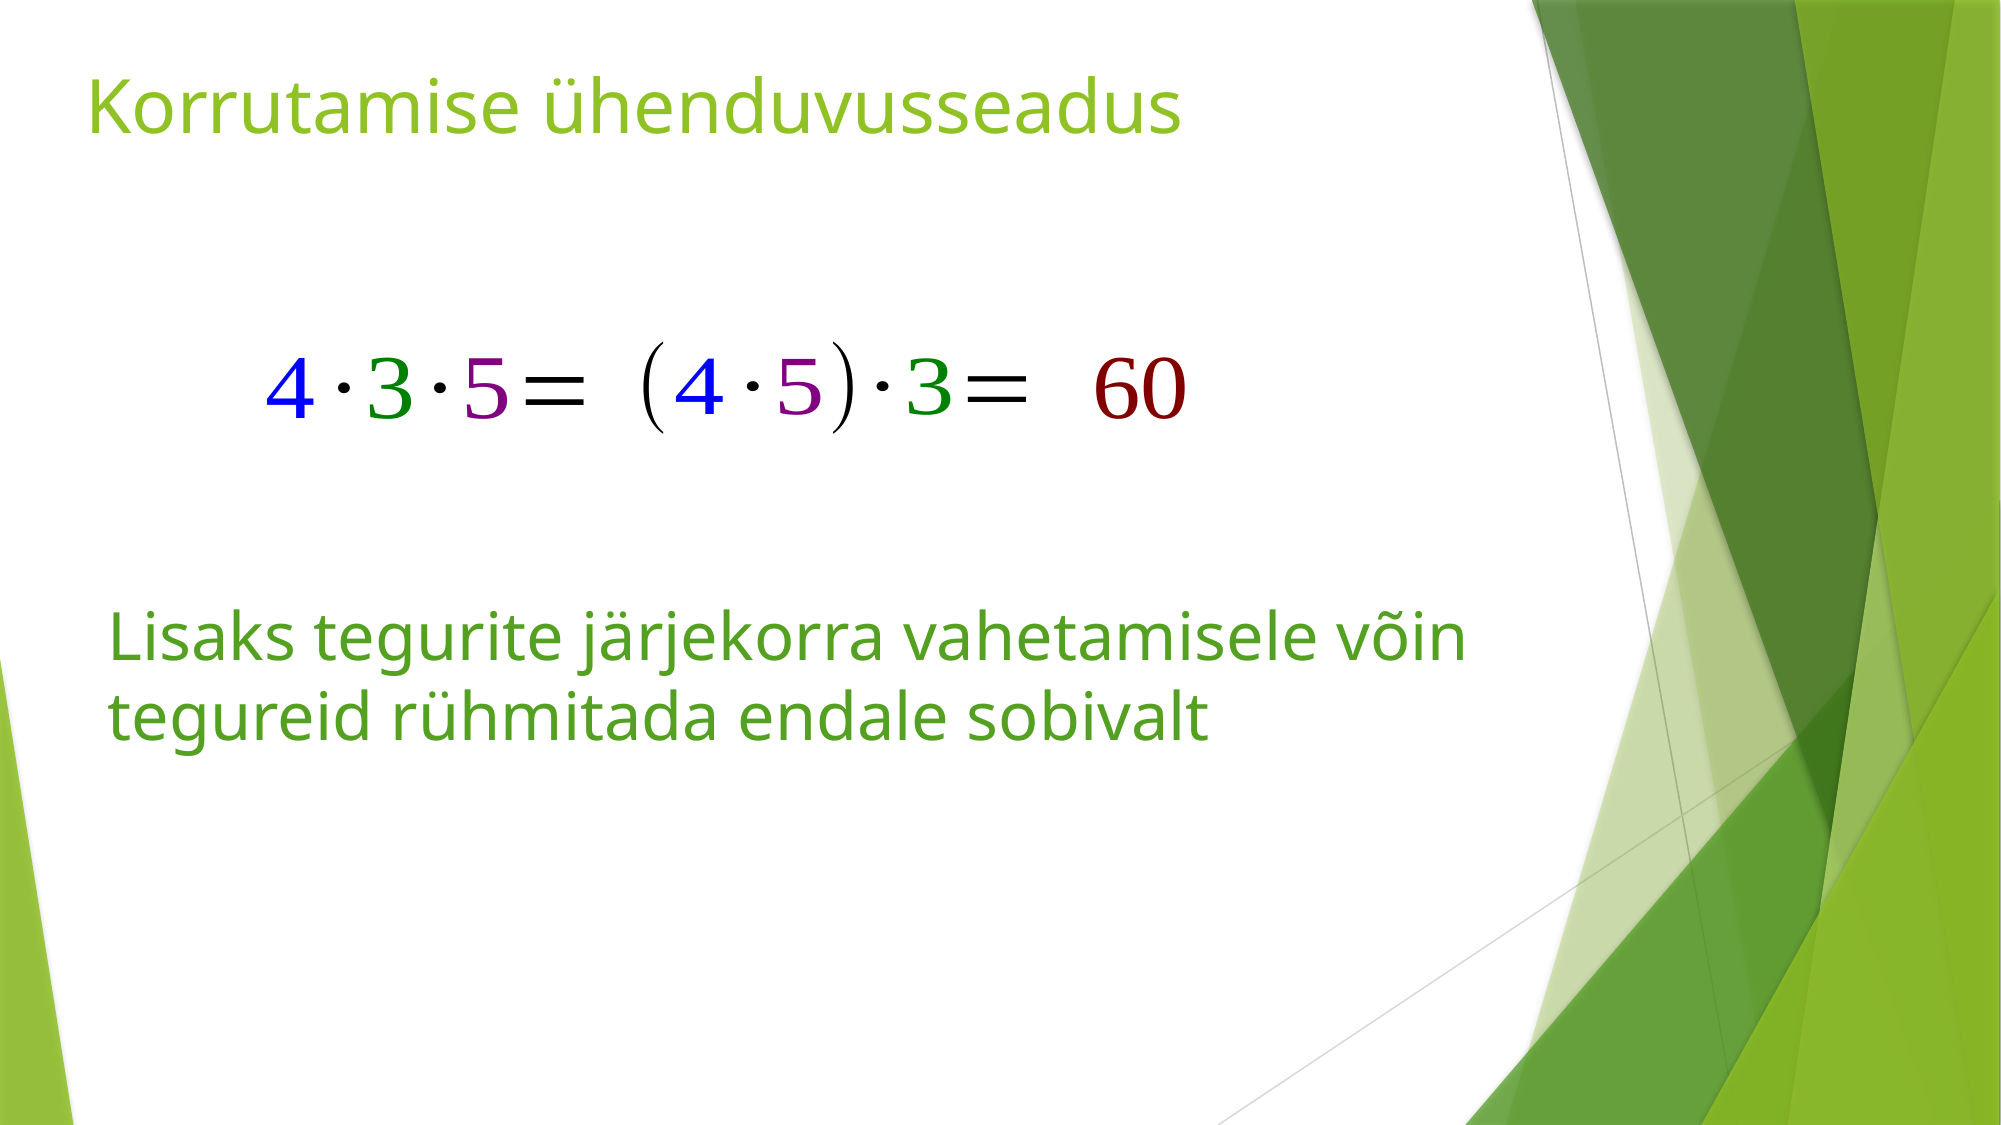

# Korrutamise ühenduvusseadus
Lisaks tegurite järjekorra vahetamisele võin
tegureid rühmitada endale sobivalt